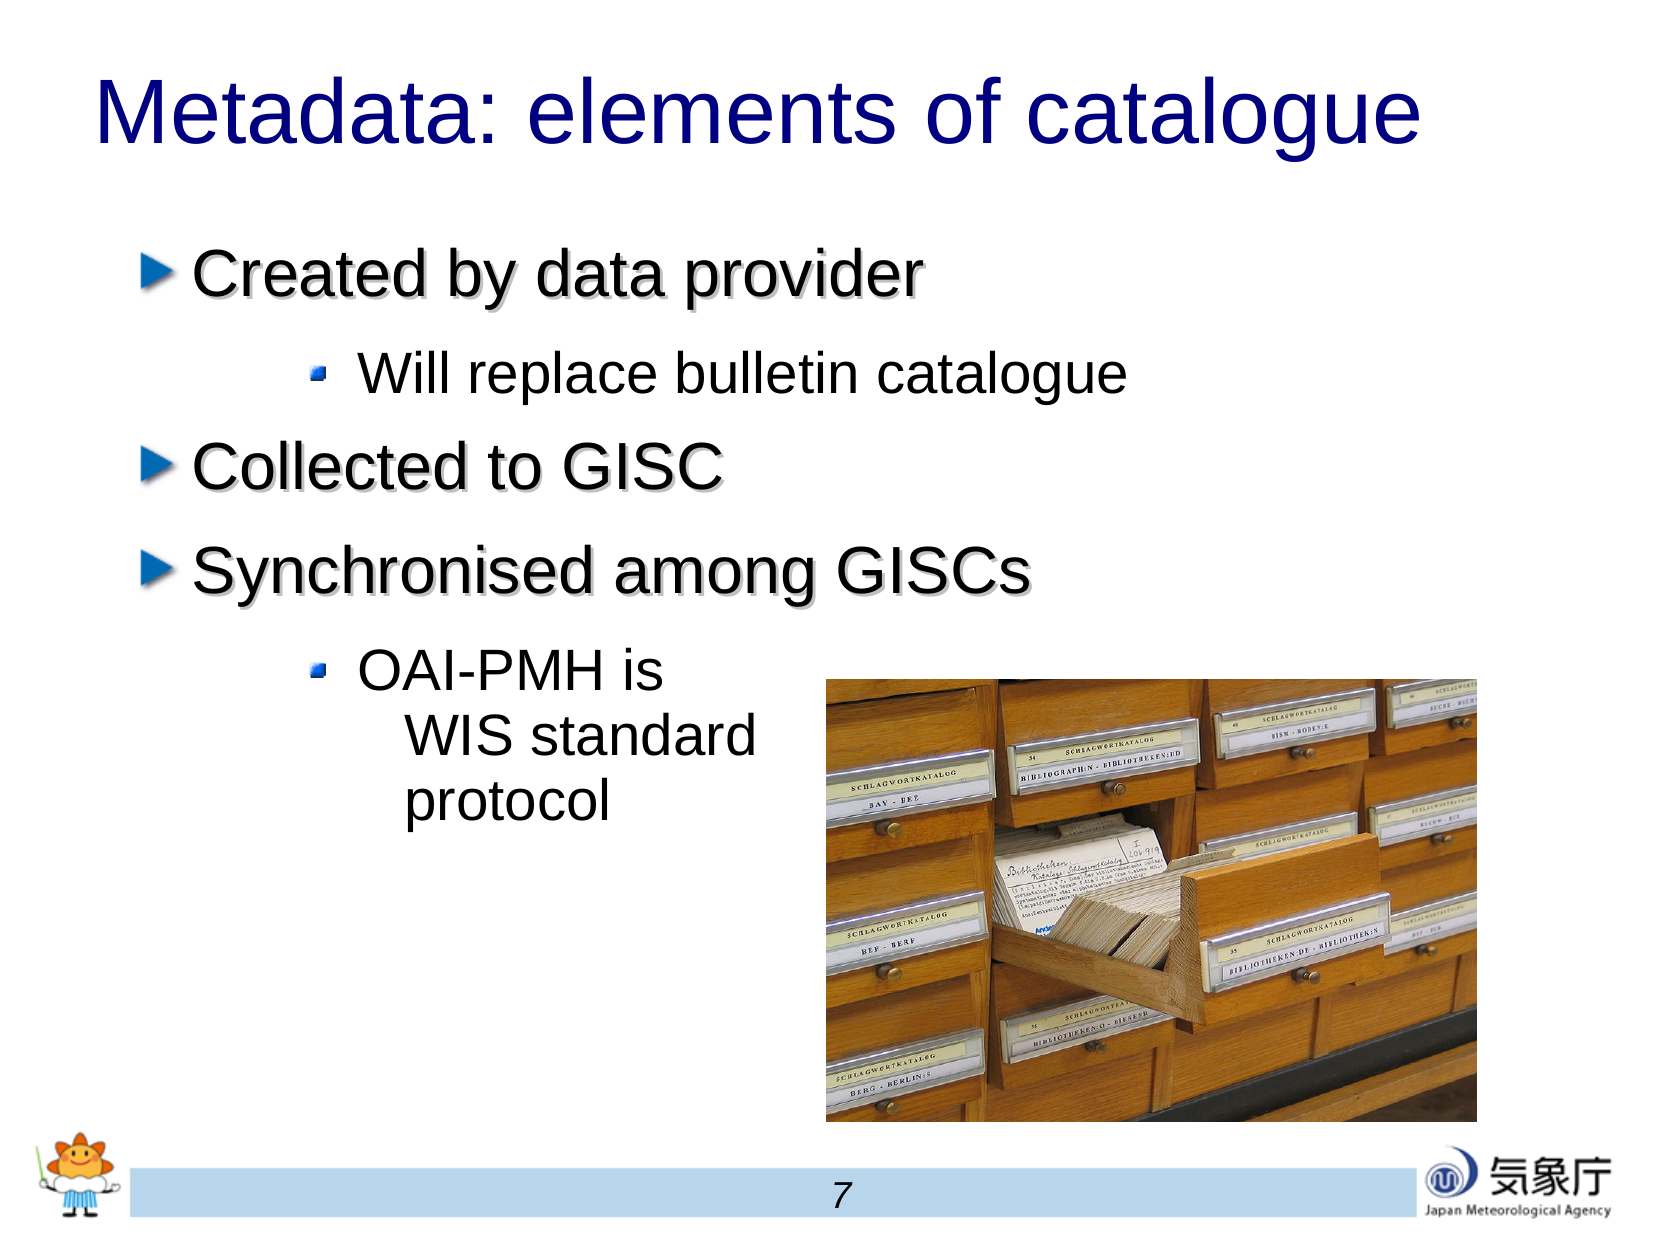

# Metadata: elements of catalogue
Created by data provider
Will replace bulletin catalogue
Collected to GISC
Synchronised among GISCs
OAI-PMH is
WIS standard
protocol